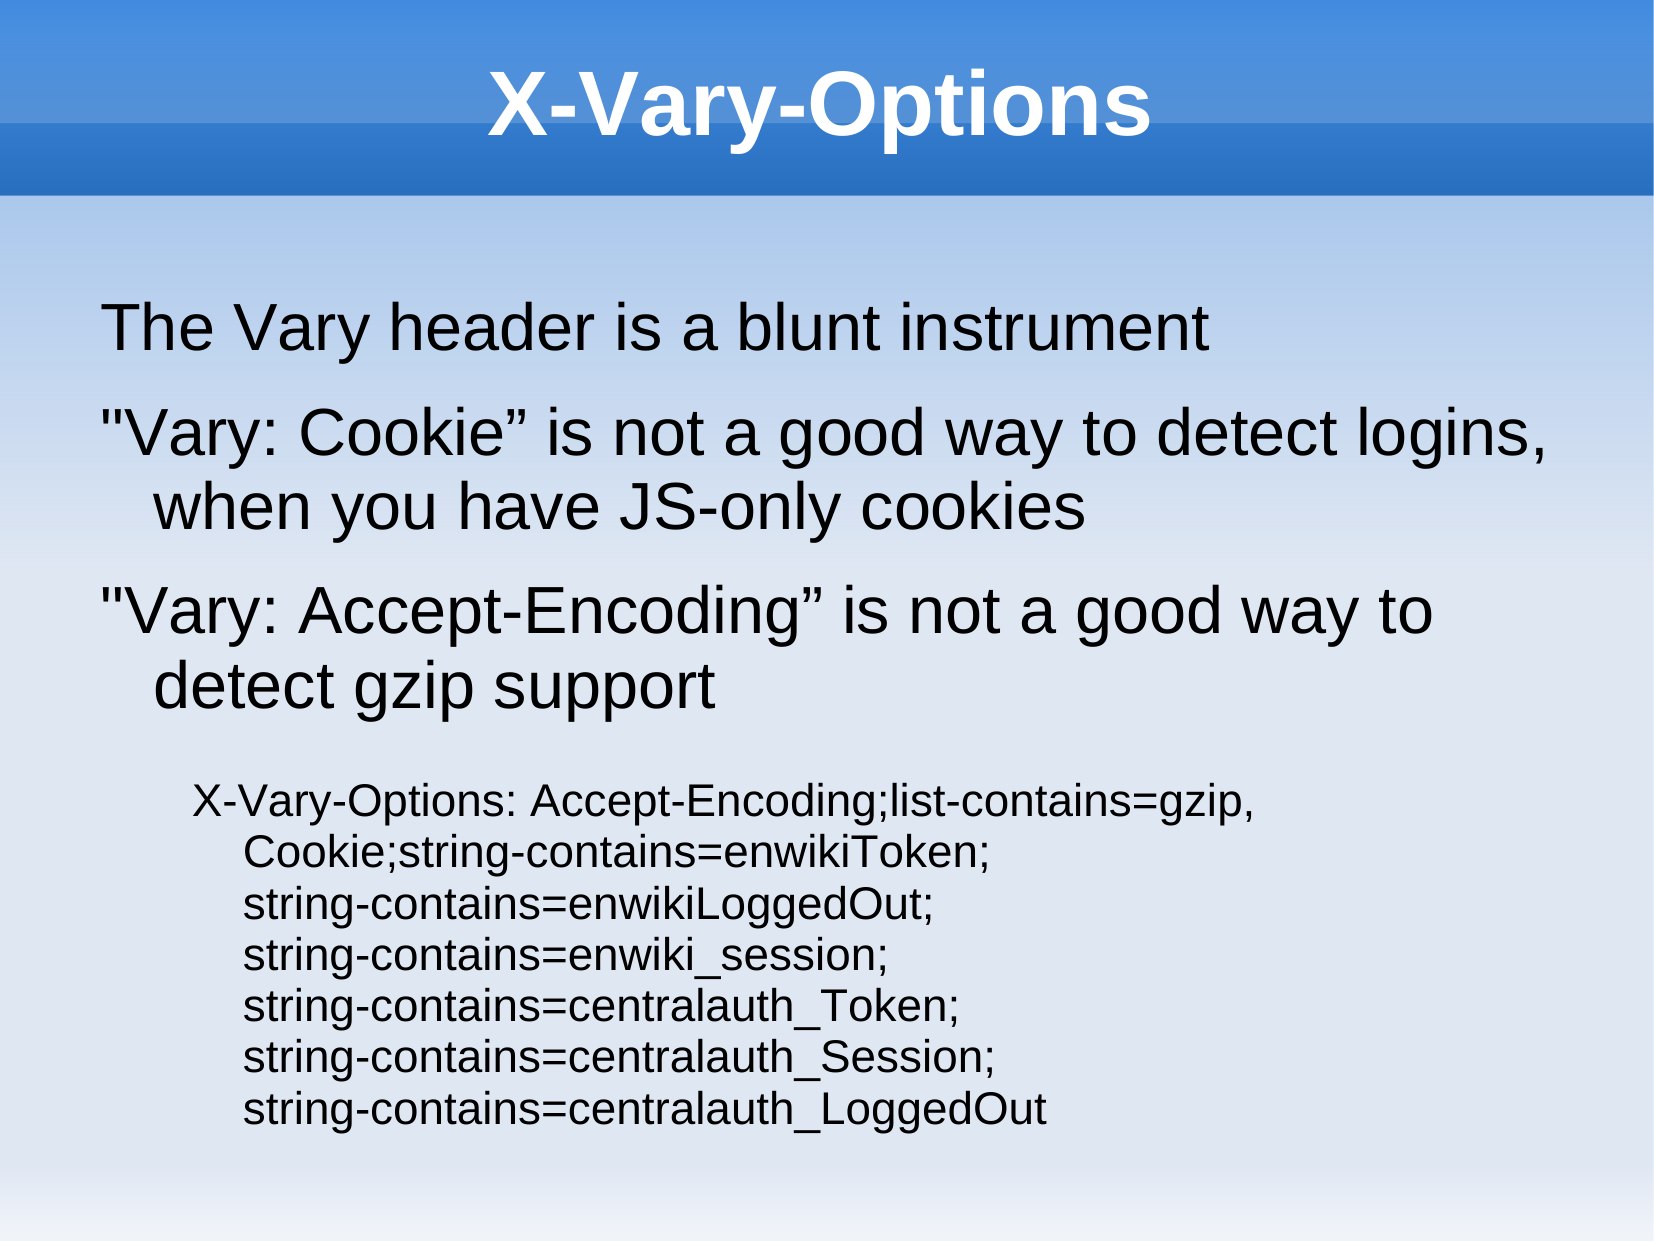

# X-Vary-Options
The Vary header is a blunt instrument
"Vary: Cookie” is not a good way to detect logins, when you have JS-only cookies
"Vary: Accept-Encoding” is not a good way to detect gzip support
X-Vary-Options: Accept-Encoding;list-contains=gzip,
 Cookie;string-contains=enwikiToken;
 string-contains=enwikiLoggedOut;
 string-contains=enwiki_session;
 string-contains=centralauth_Token;
 string-contains=centralauth_Session;
 string-contains=centralauth_LoggedOut